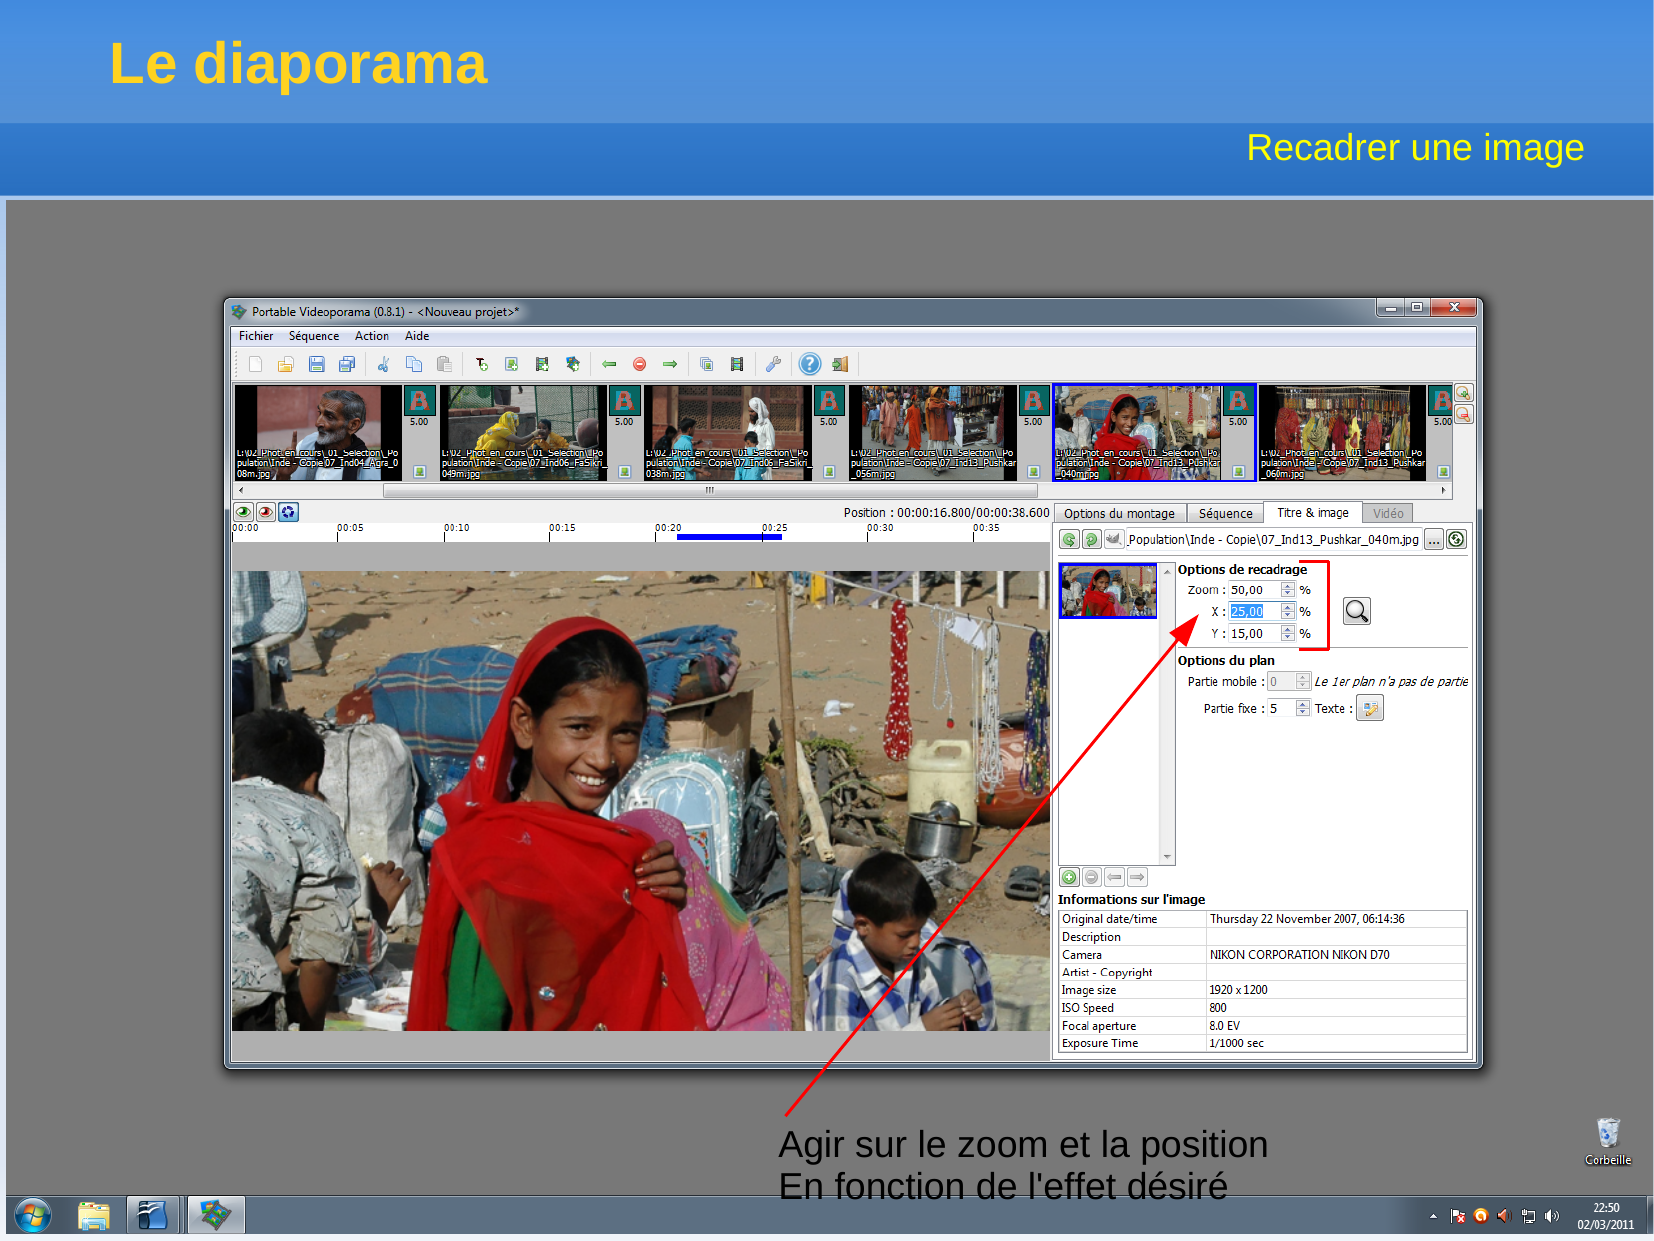

Le diaporama
 Recadrer une image
#
Agir sur le zoom et la position
En fonction de l'effet désiré